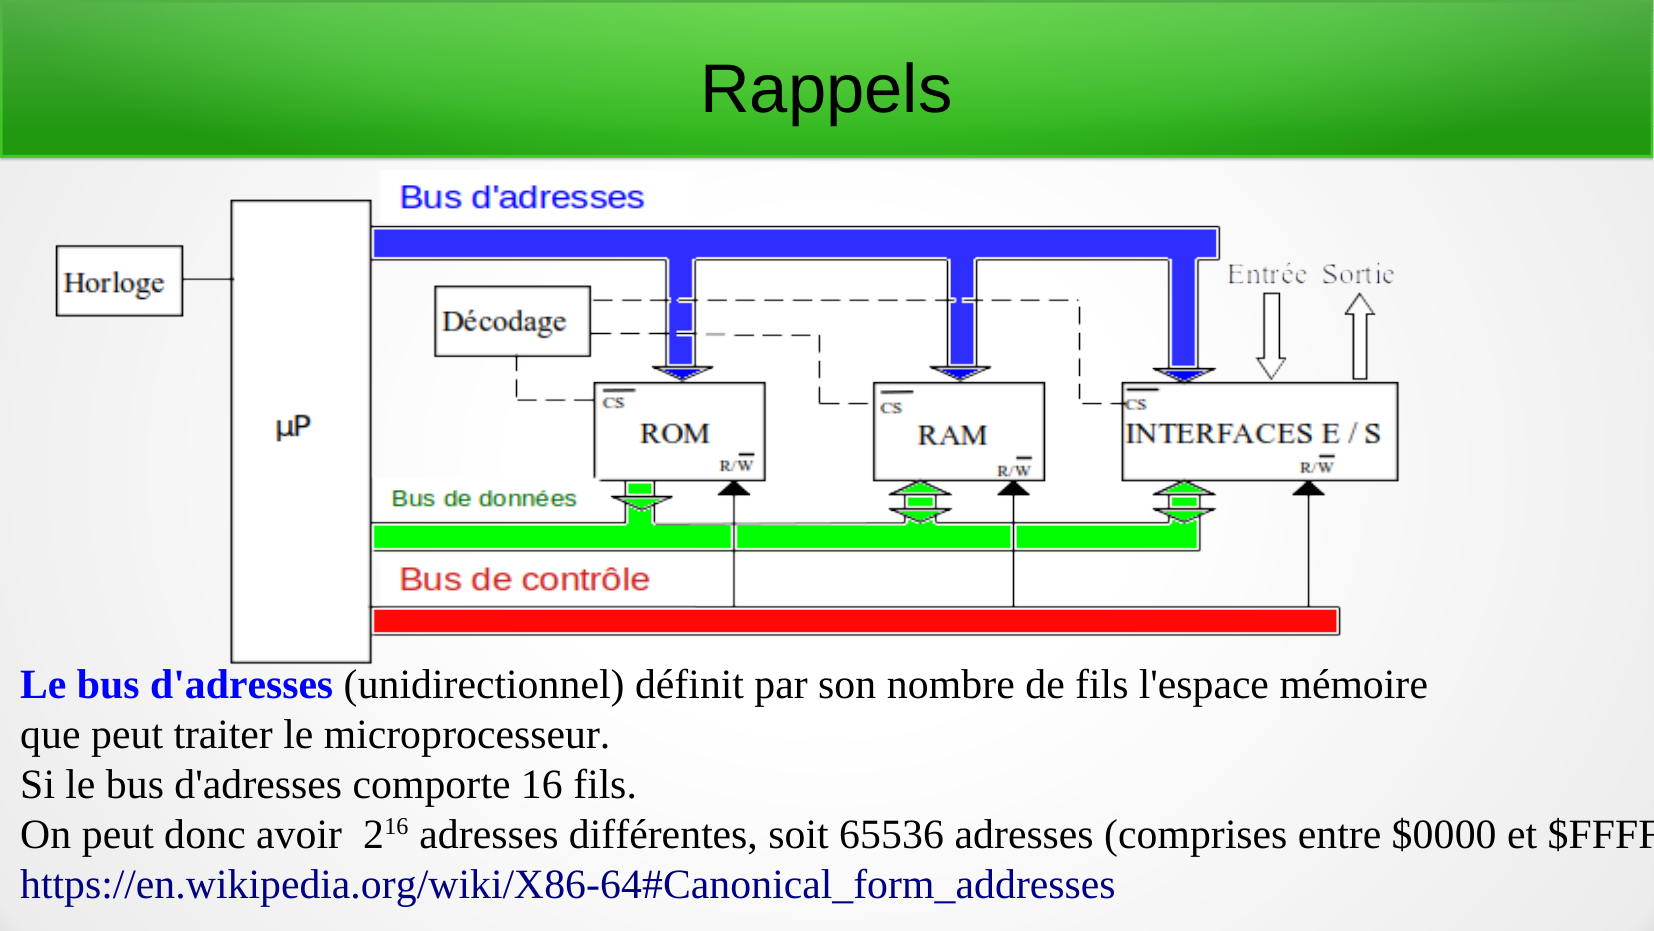

# Rappels
Le bus d'adresses (unidirectionnel) définit par son nombre de fils l'espace mémoire
que peut traiter le microprocesseur.
Si le bus d'adresses comporte 16 fils.
On peut donc avoir 216 adresses différentes, soit 65536 adresses (comprises entre $0000 et $FFFF).
https://en.wikipedia.org/wiki/X86-64#Canonical_form_addresses